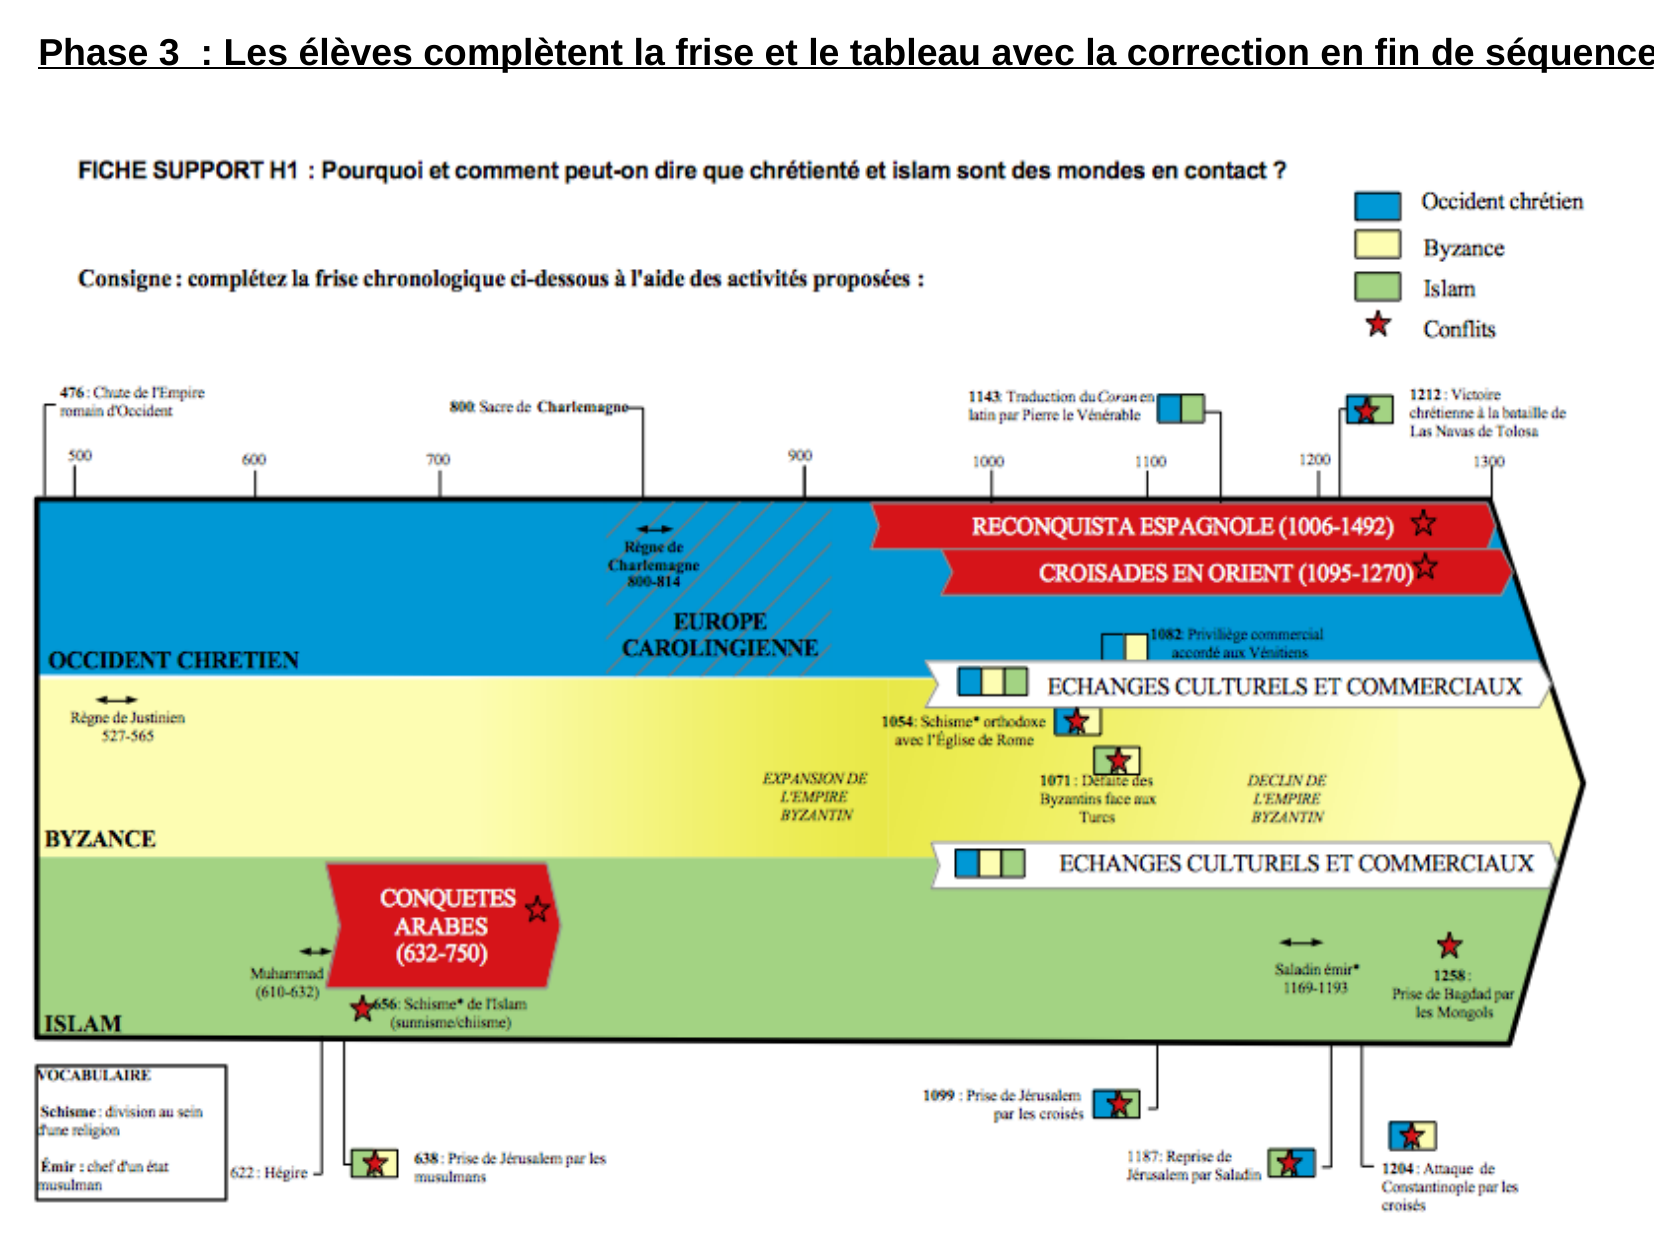

Phase 3  : Les élèves complètent la frise et le tableau avec la correction en fin de séquence